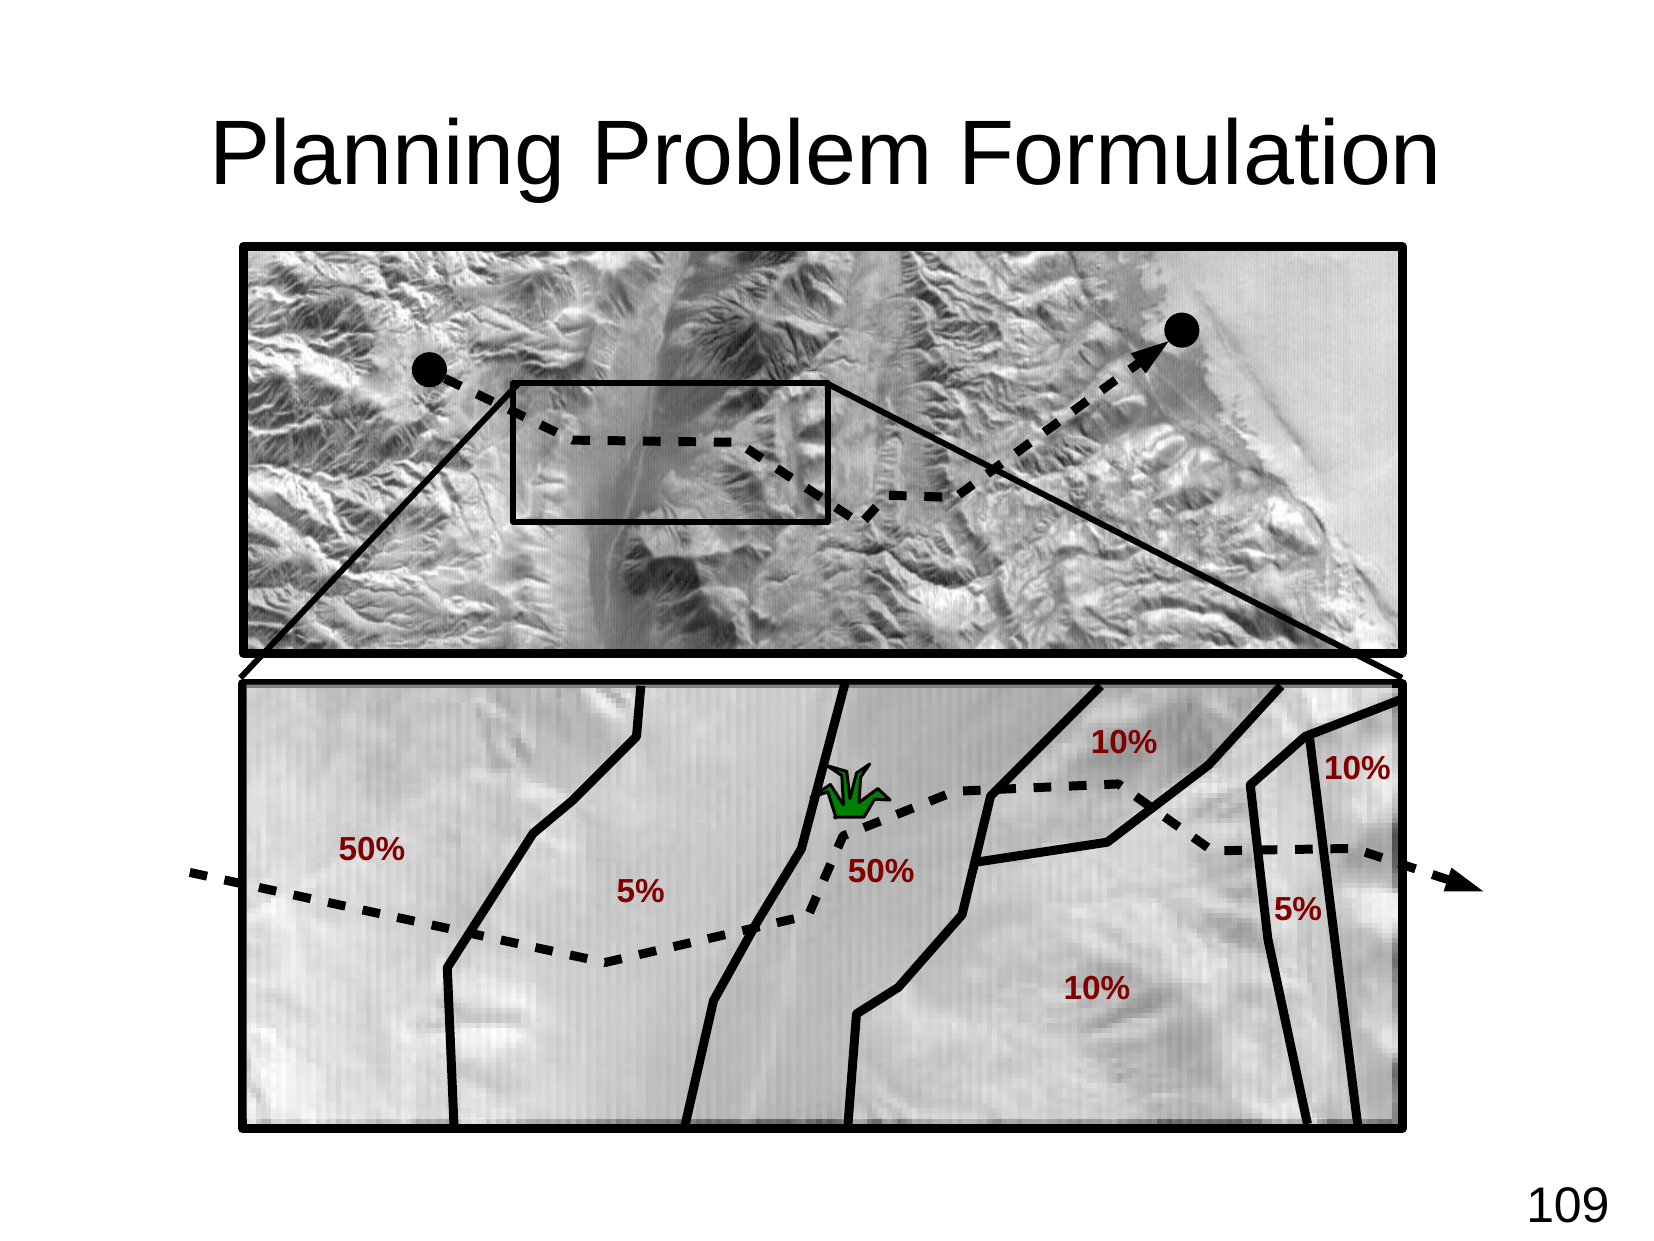

# Planning Problem Formulation
10%
10%
50%
50%
5%
5%
10%